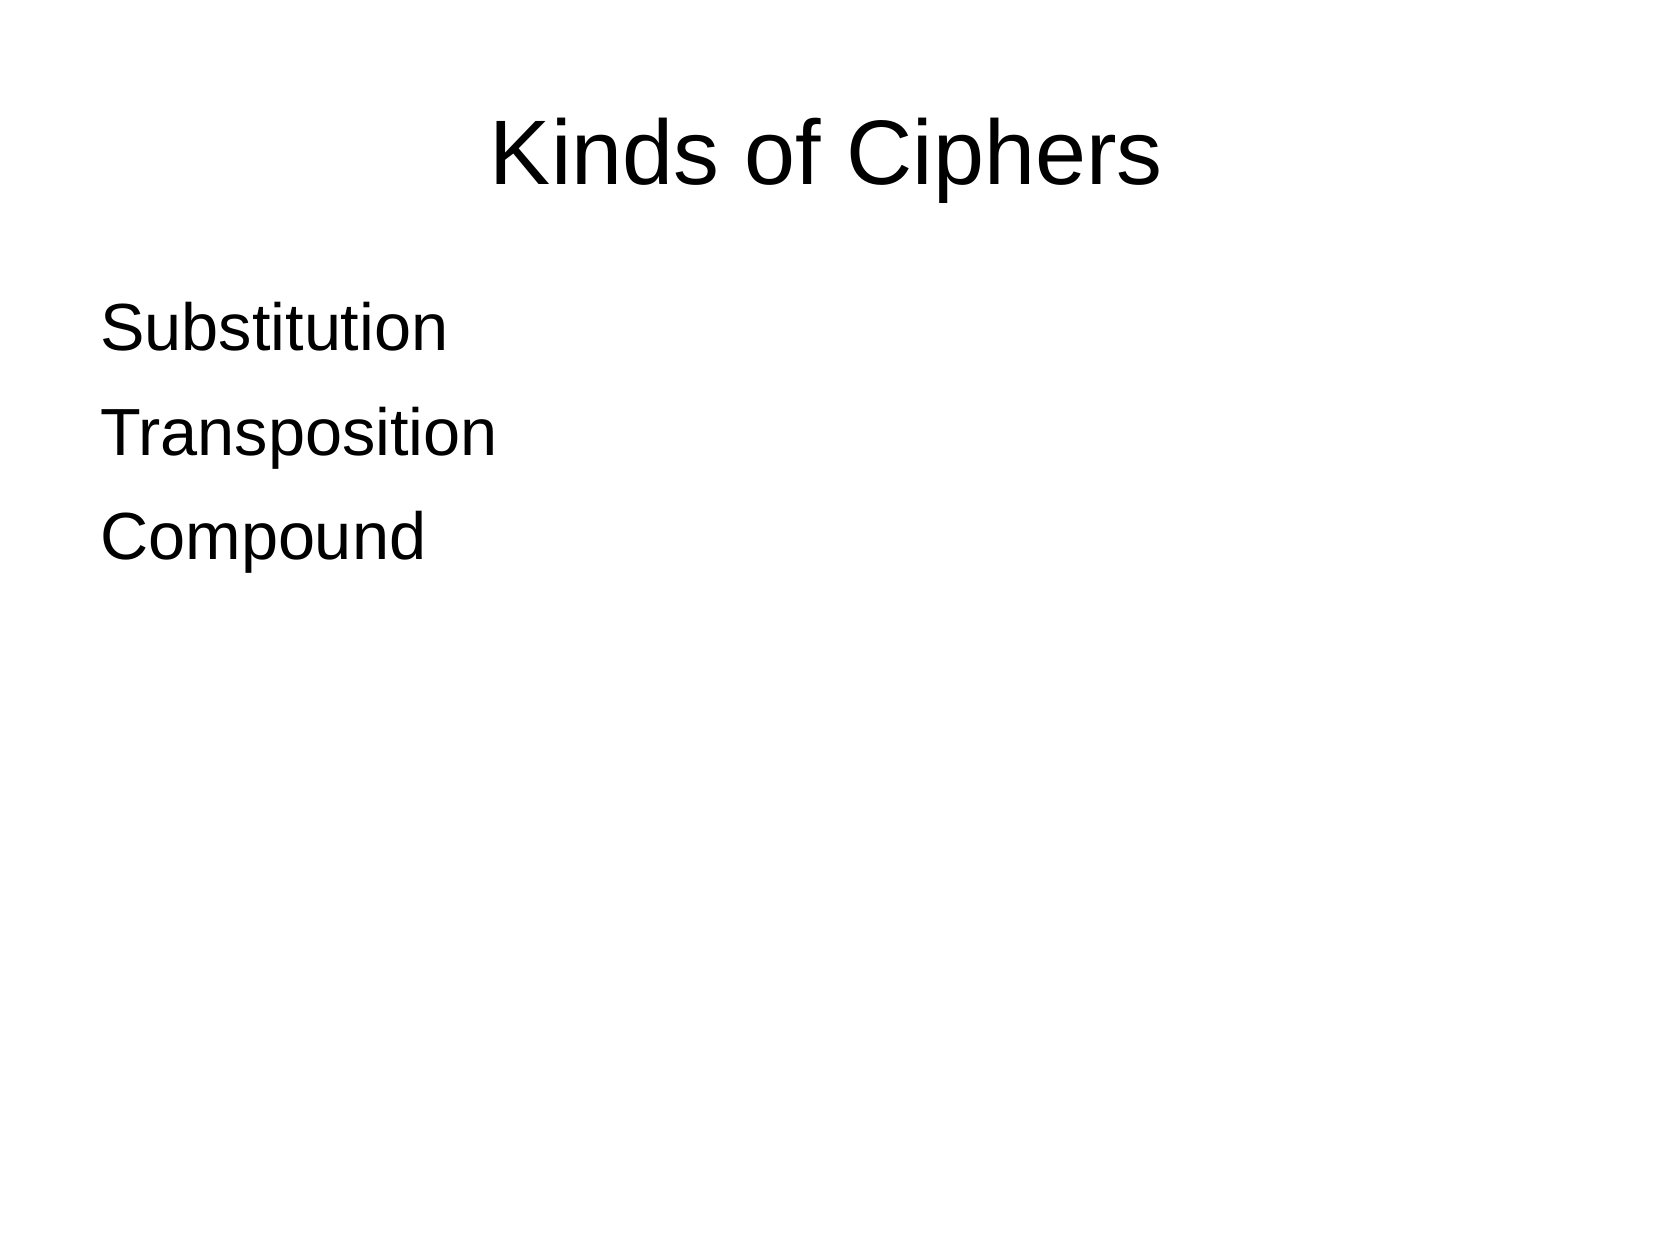

# Kinds of Ciphers
Substitution
Transposition
Compound